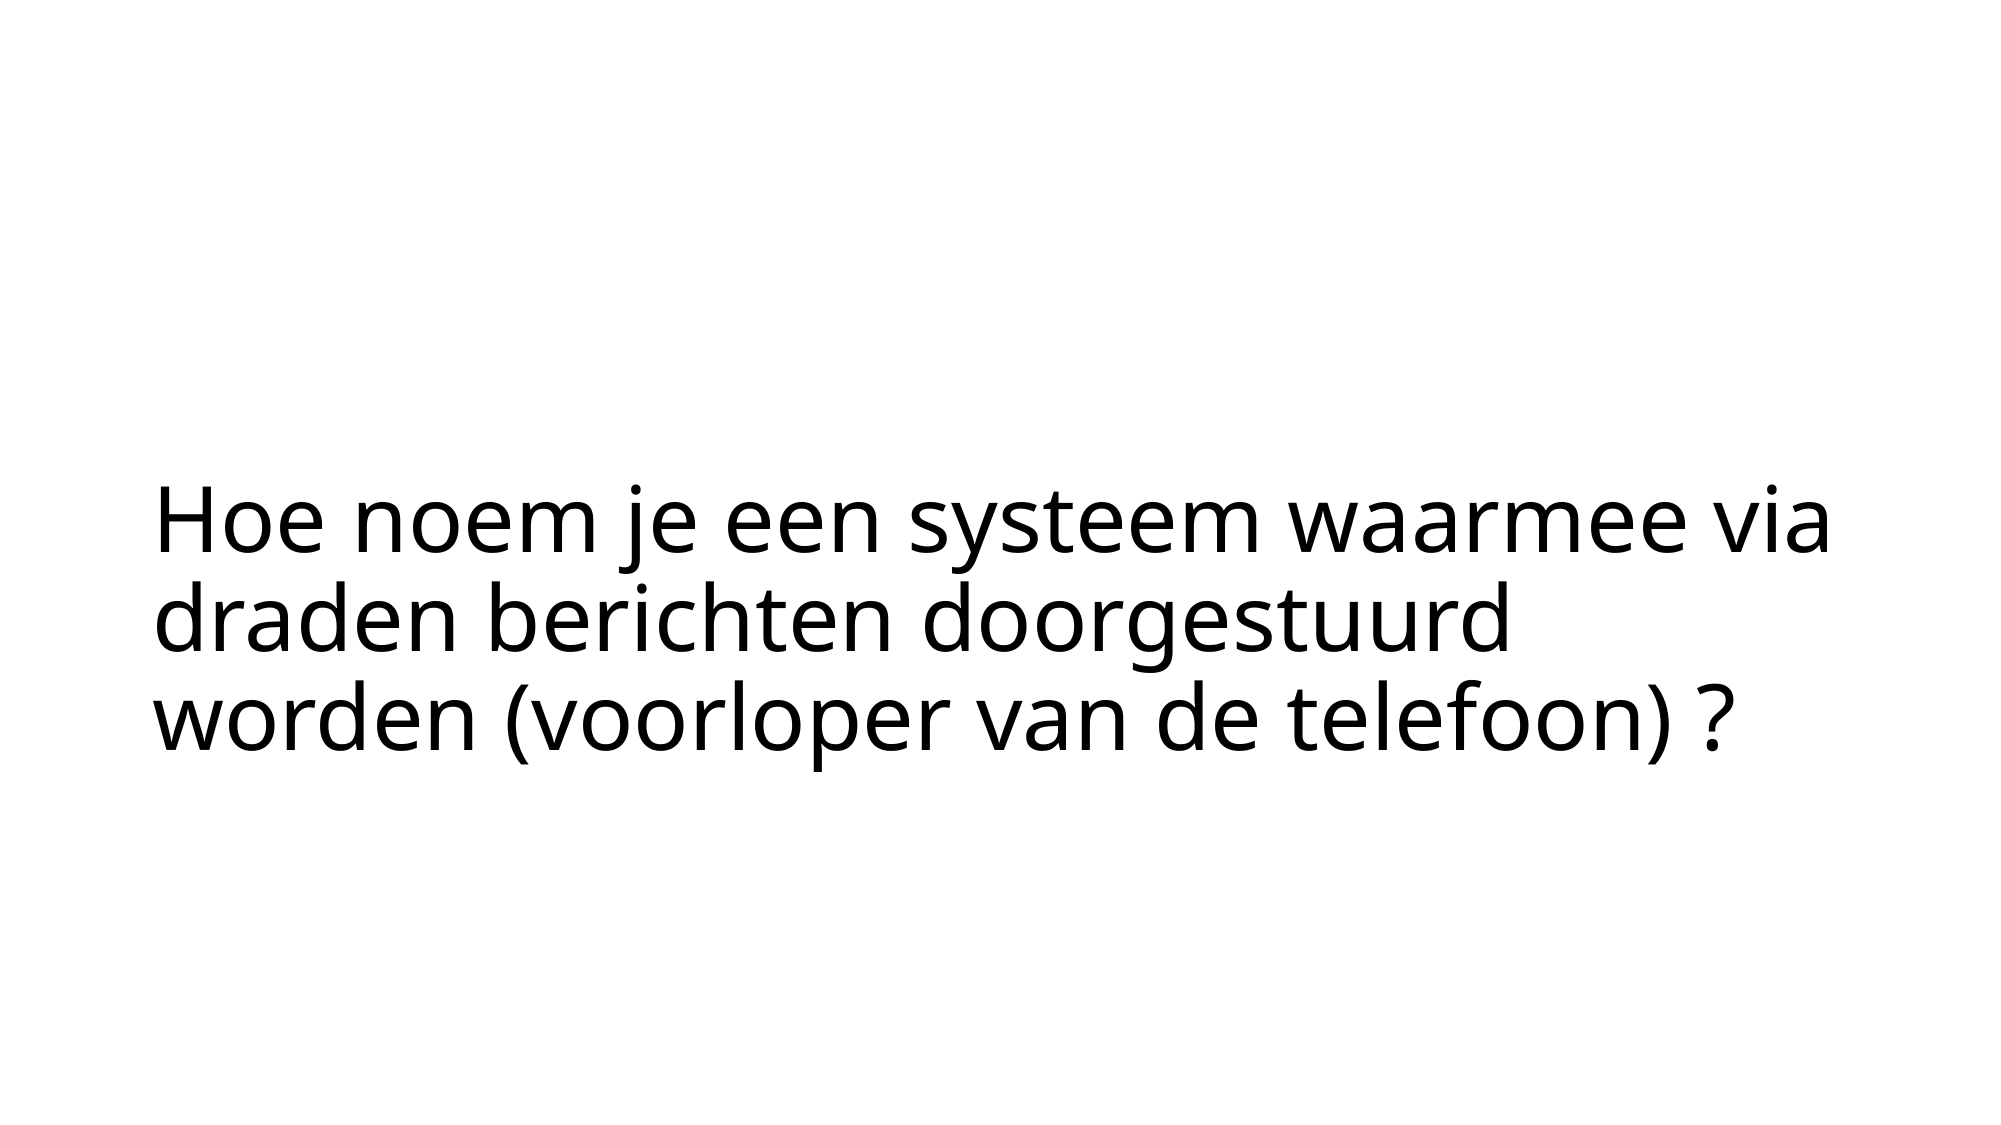

# Hoe noem je een systeem waarmee via draden berichten doorgestuurd worden (voorloper van de telefoon) ?